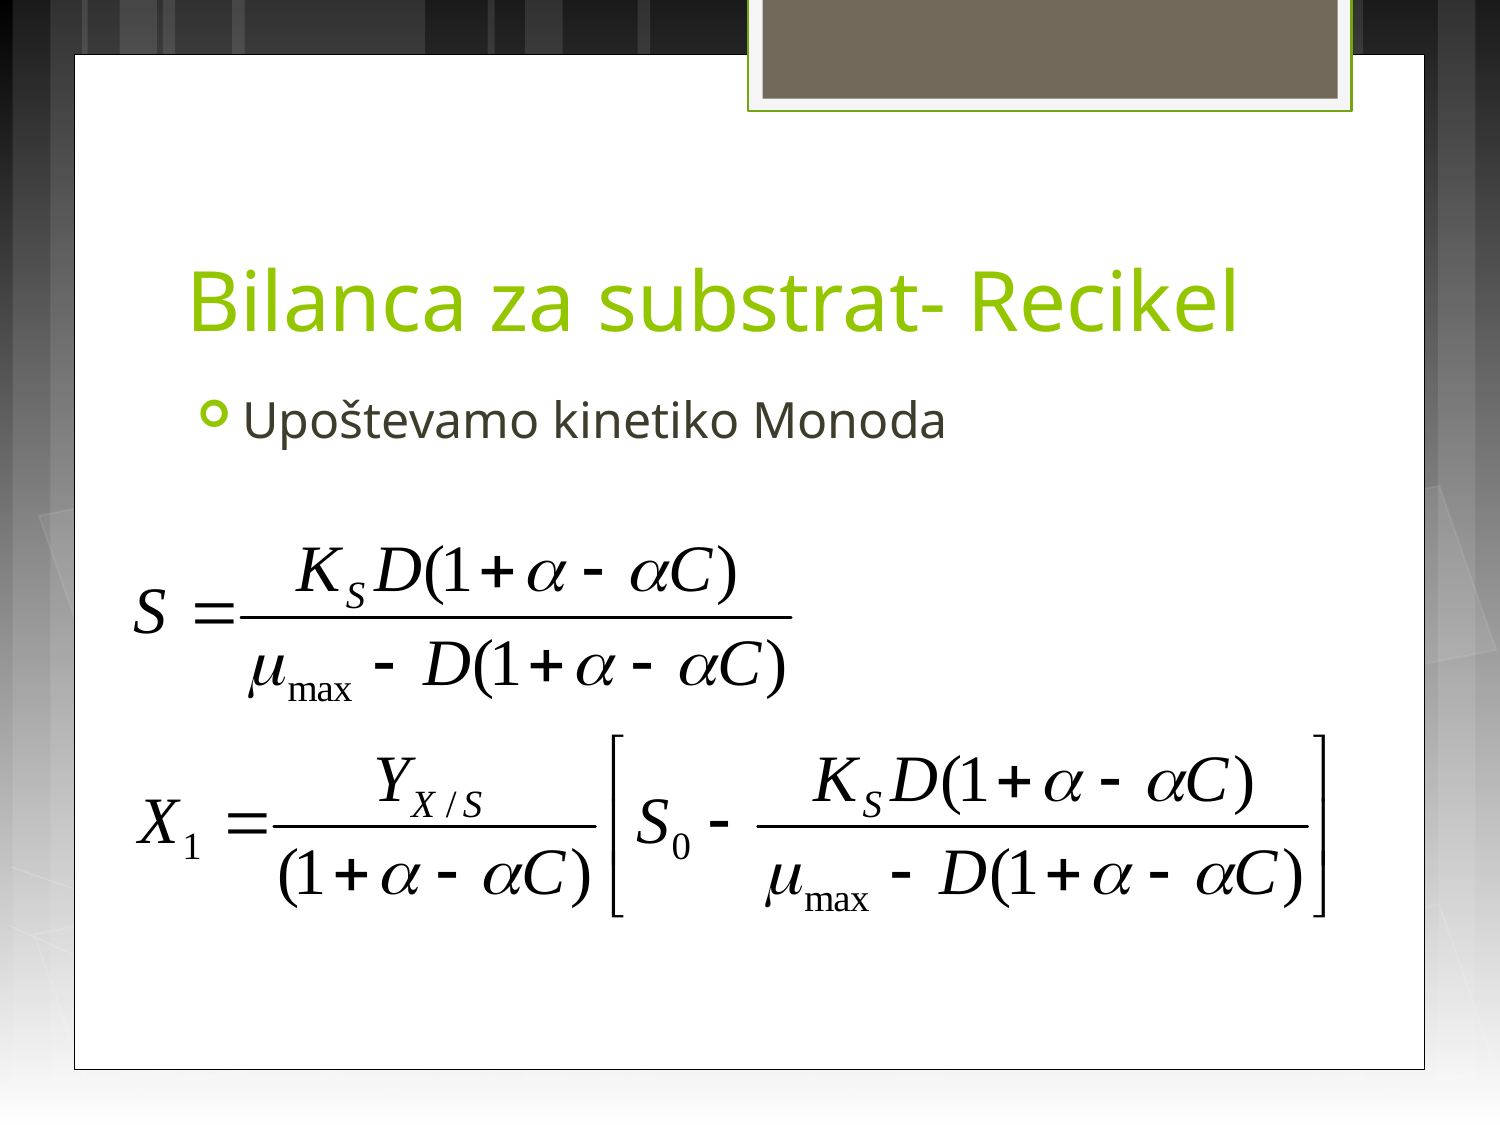

# Bilanca za substrat- Recikel
Upoštevamo kinetiko Monoda